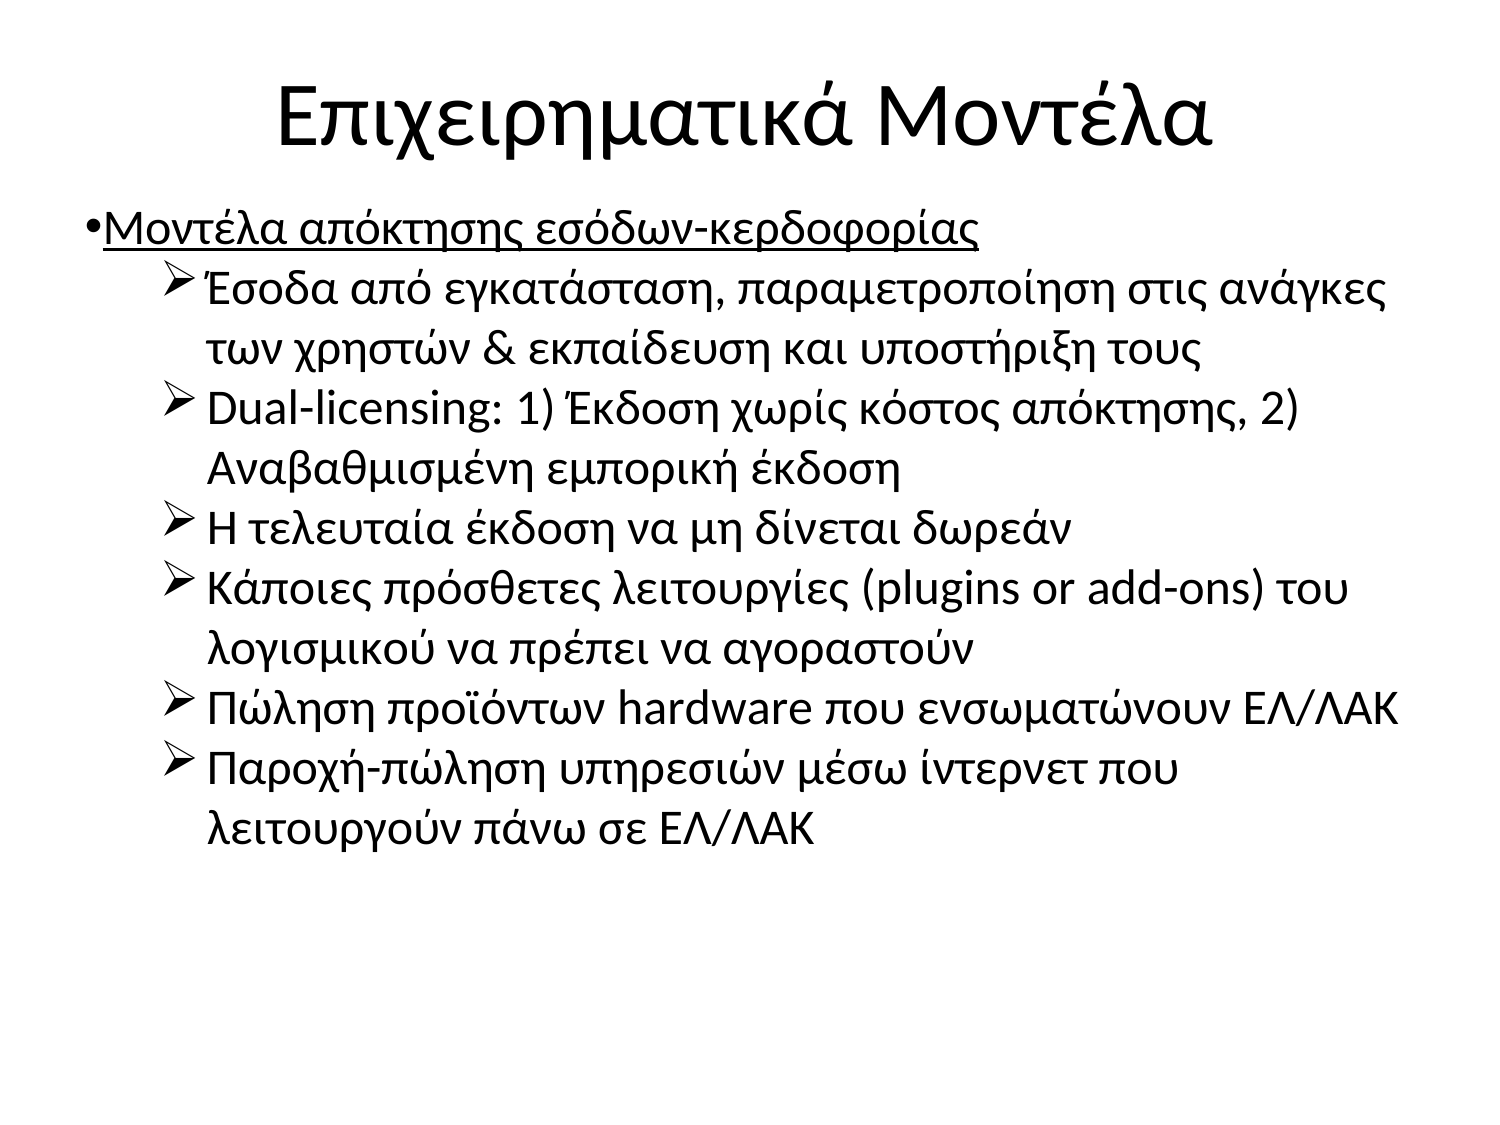

17/5/2013
Θεματα ΚτΠ/Γ
Επιχειρηματικά Μοντέλα
Μοντέλα απόκτησης εσόδων-κερδοφορίας
Έσοδα από εγκατάσταση, παραμετροποίηση στις ανάγκες των χρηστών & εκπαίδευση και υποστήριξη τους
Dual-licensing: 1) Έκδοση χωρίς κόστος απόκτησης, 2) Αναβαθμισμένη εμπορική έκδοση
Η τελευταία έκδοση να μη δίνεται δωρεάν
Κάποιες πρόσθετες λειτουργίες (plugins or add-ons) του λογισμικού να πρέπει να αγοραστούν
Πώληση προϊόντων hardware που ενσωματώνουν ΕΛ/ΛΑΚ
Παροχή-πώληση υπηρεσιών μέσω ίντερνετ που λειτουργούν πάνω σε ΕΛ/ΛΑΚ